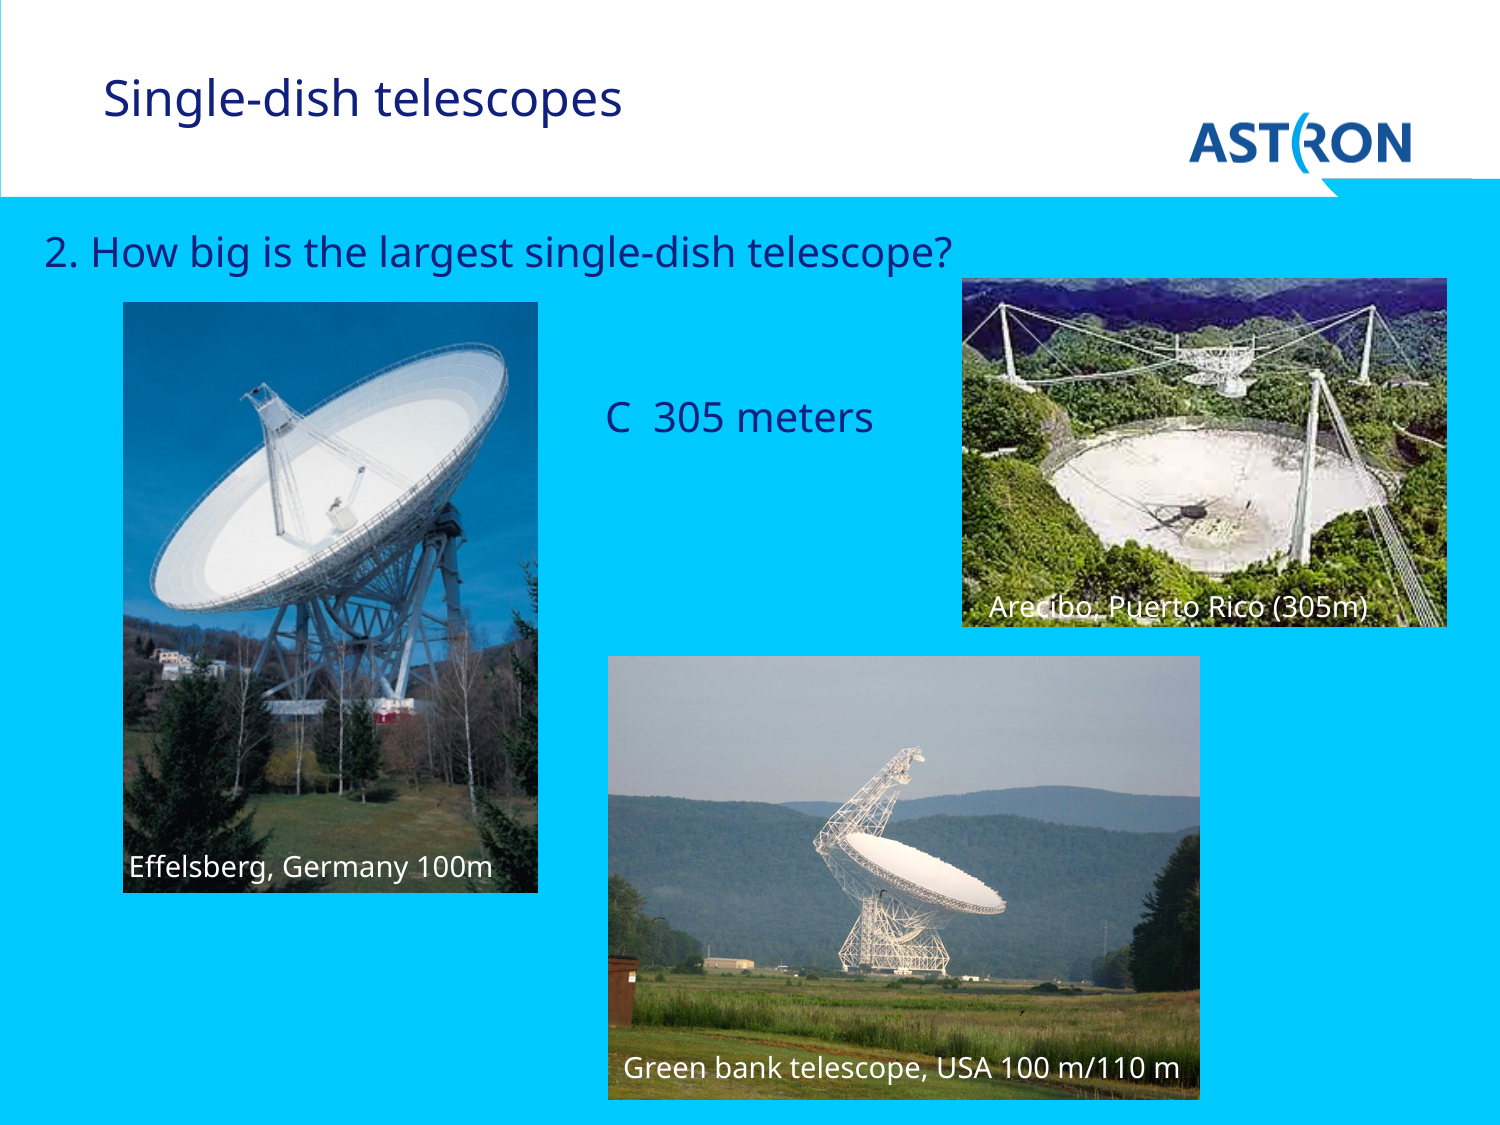

Single-dish telescopes
2. How big is the largest single-dish telescope?
C 305 meters
Arecibo, Puerto Rico (305m)
Effelsberg, Germany 100m
Green bank telescope, USA 100 m/110 m